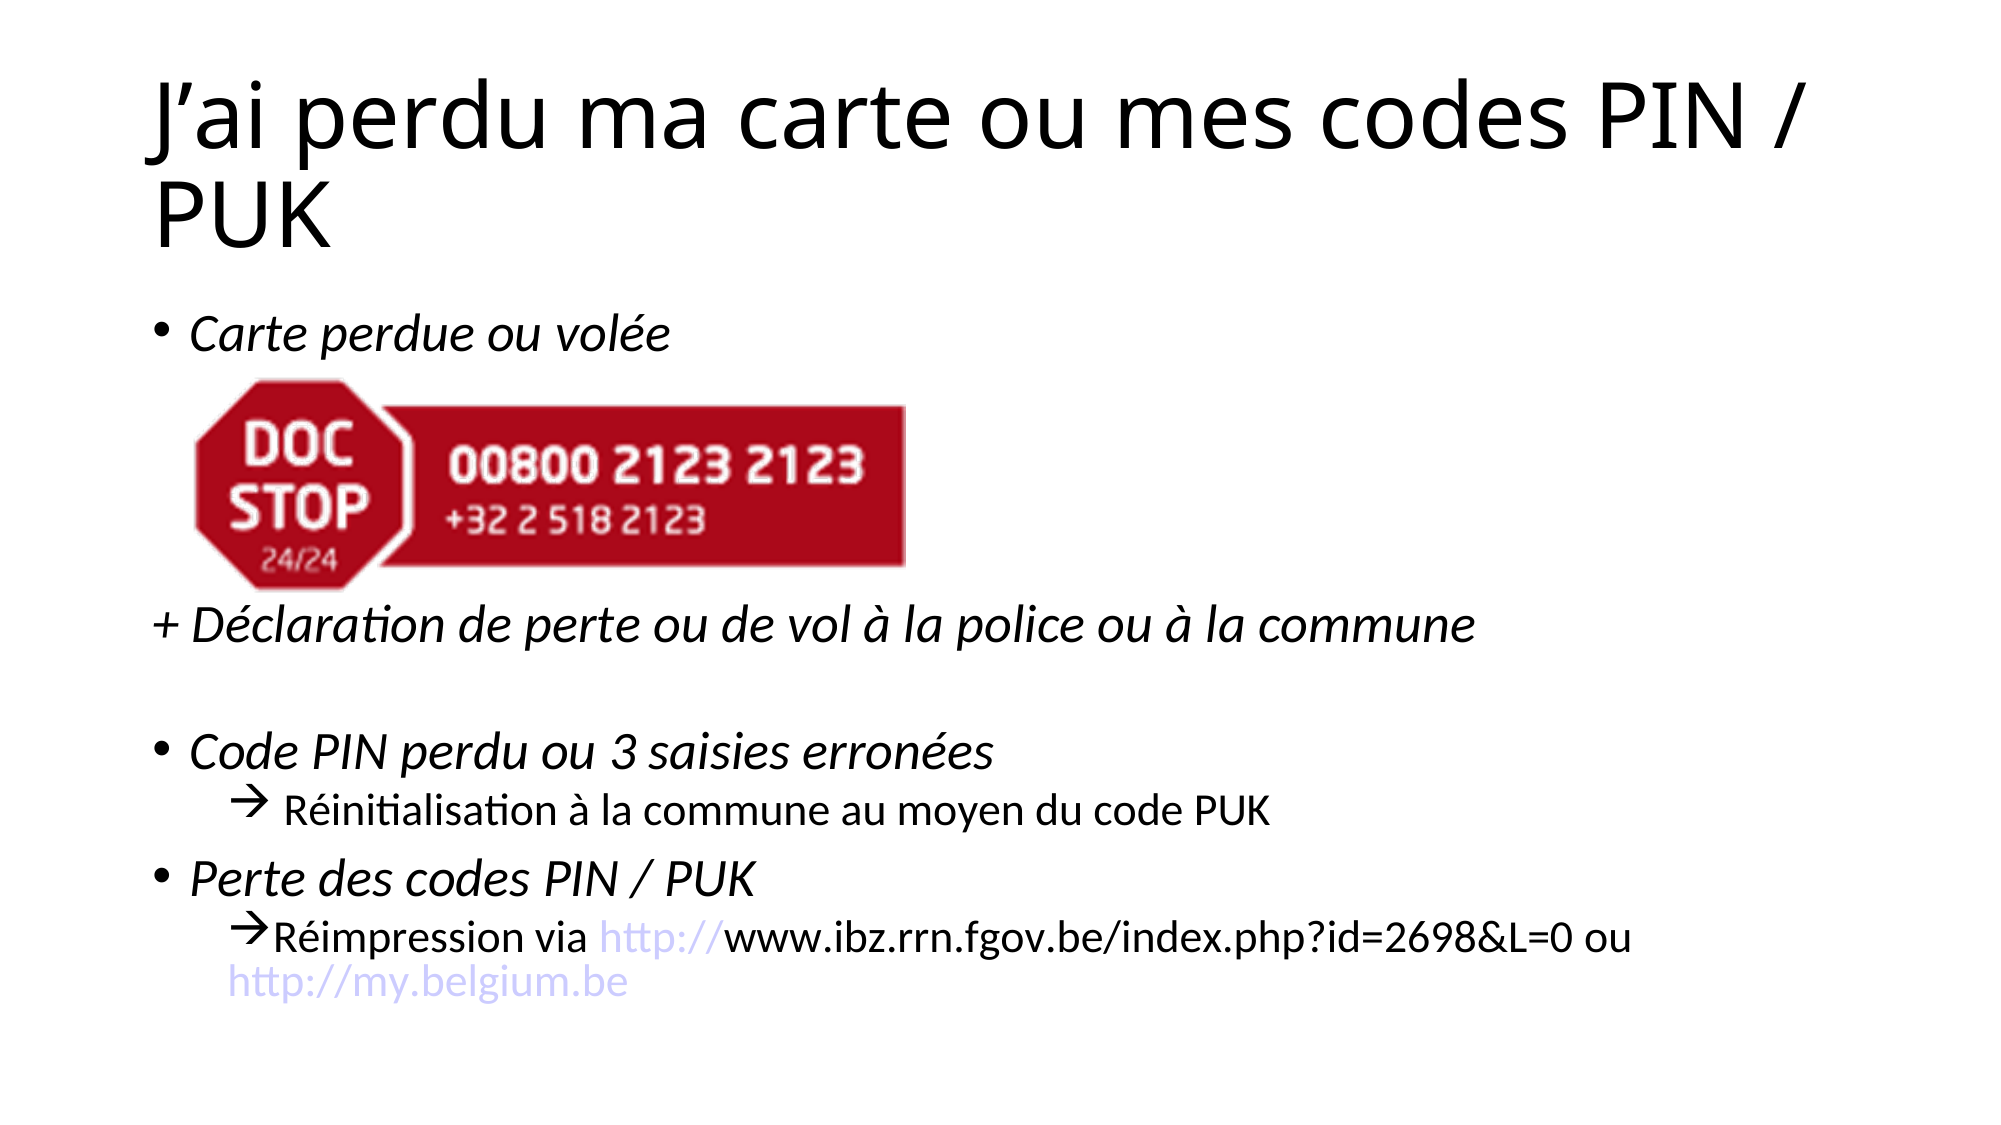

J’ai perdu ma carte ou mes codes PIN / PUK
Carte perdue ou volée
+ Déclaration de perte ou de vol à la police ou à la commune
Code PIN perdu ou 3 saisies erronées
 Réinitialisation à la commune au moyen du code PUK
Perte des codes PIN / PUK
Réimpression via http://www.ibz.rrn.fgov.be/index.php?id=2698&L=0 ou http://my.belgium.be